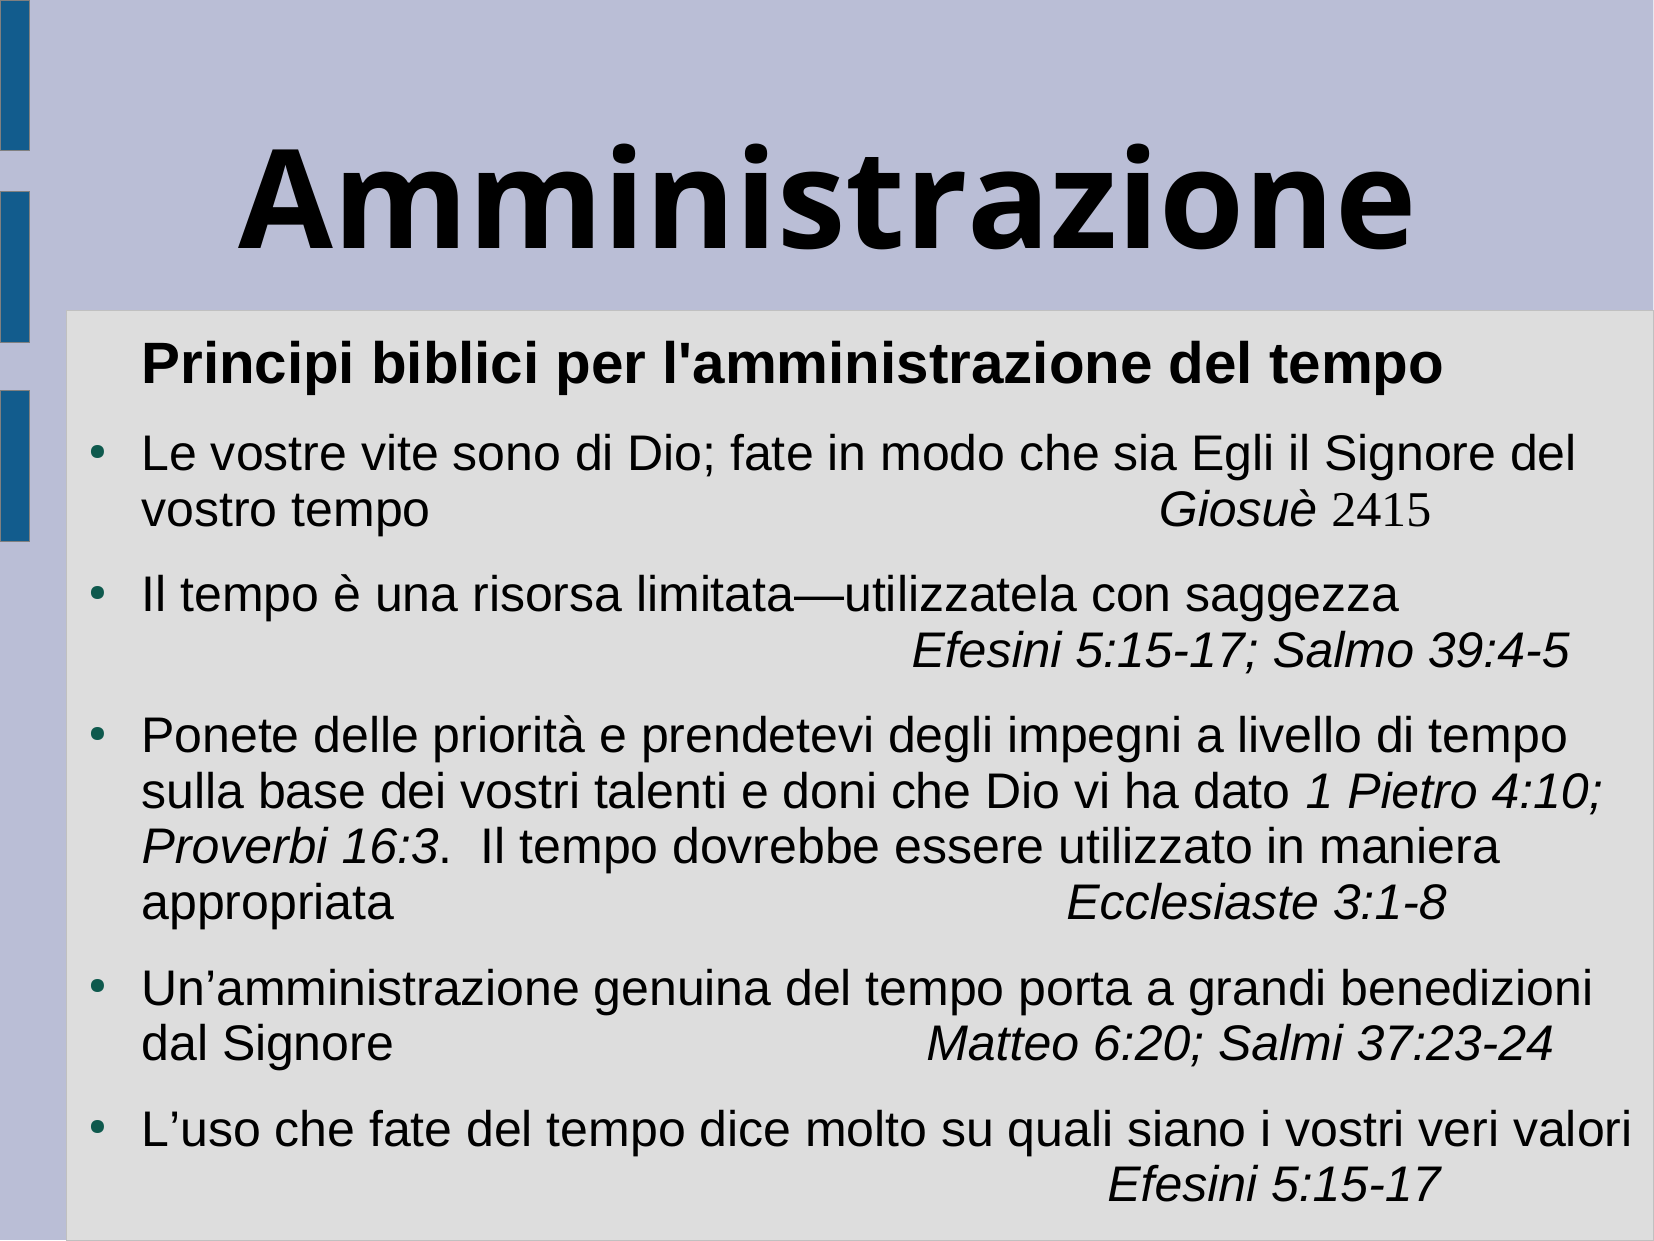

# Amministrazione
Principi biblici per l'amministrazione del tempo
Le vostre vite sono di Dio; fate in modo che sia Egli il Signore del vostro tempo Giosuè 
Il tempo è una risorsa limitata—utilizzatela con saggezza Efesini 5:15-17; Salmo 39:4-5
Ponete delle priorità e prendetevi degli impegni a livello di tempo sulla base dei vostri talenti e doni che Dio vi ha dato 1 Pietro 4:10; Proverbi 16:3. Il tempo dovrebbe essere utilizzato in maniera appropriata Ecclesiaste 3:1-8
Un’amministrazione genuina del tempo porta a grandi benedizioni dal Signore Matteo 6:20; Salmi 37:23-24
L’uso che fate del tempo dice molto su quali siano i vostri veri valori Efesini 5:15-17